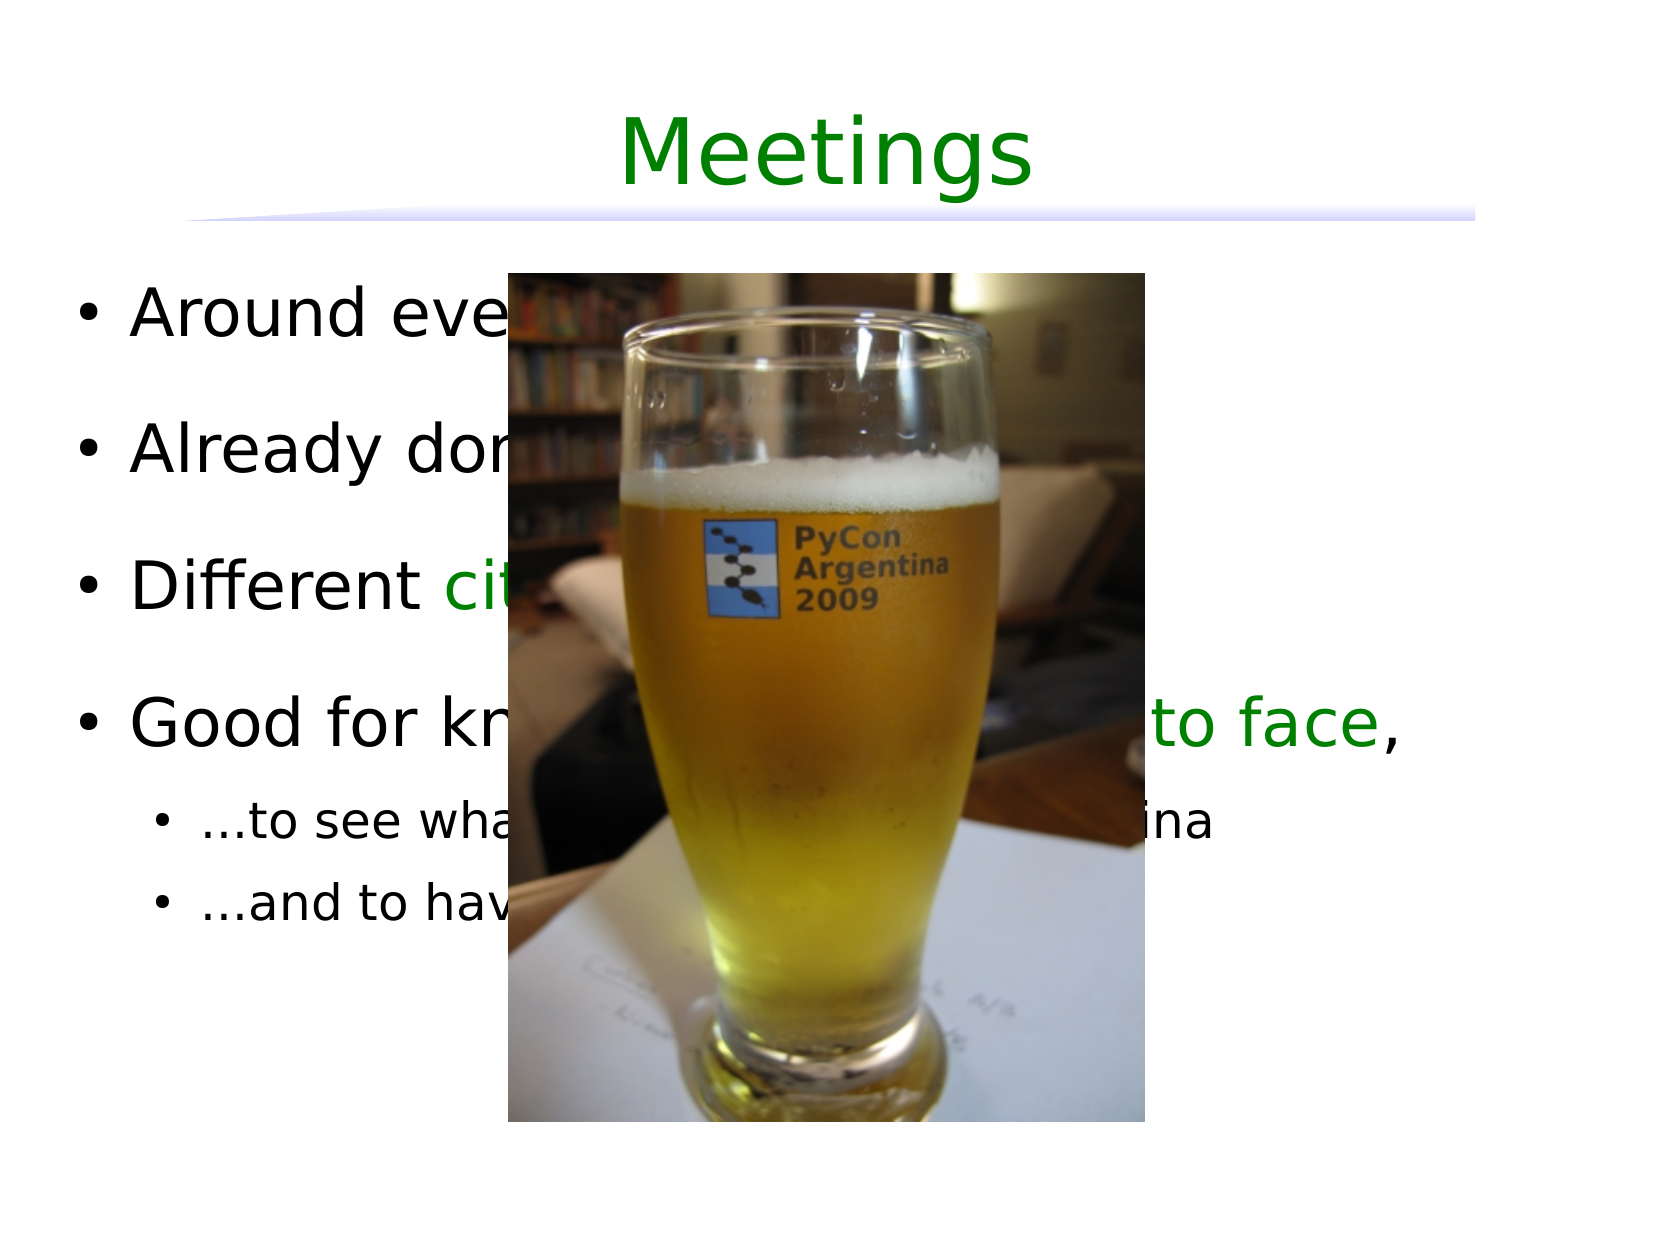

# Meetings
Around every two months
Already done 39!
Different cities
Good for knowing people face to face,
...to see what is being done in Argentina
...and to have some beers!